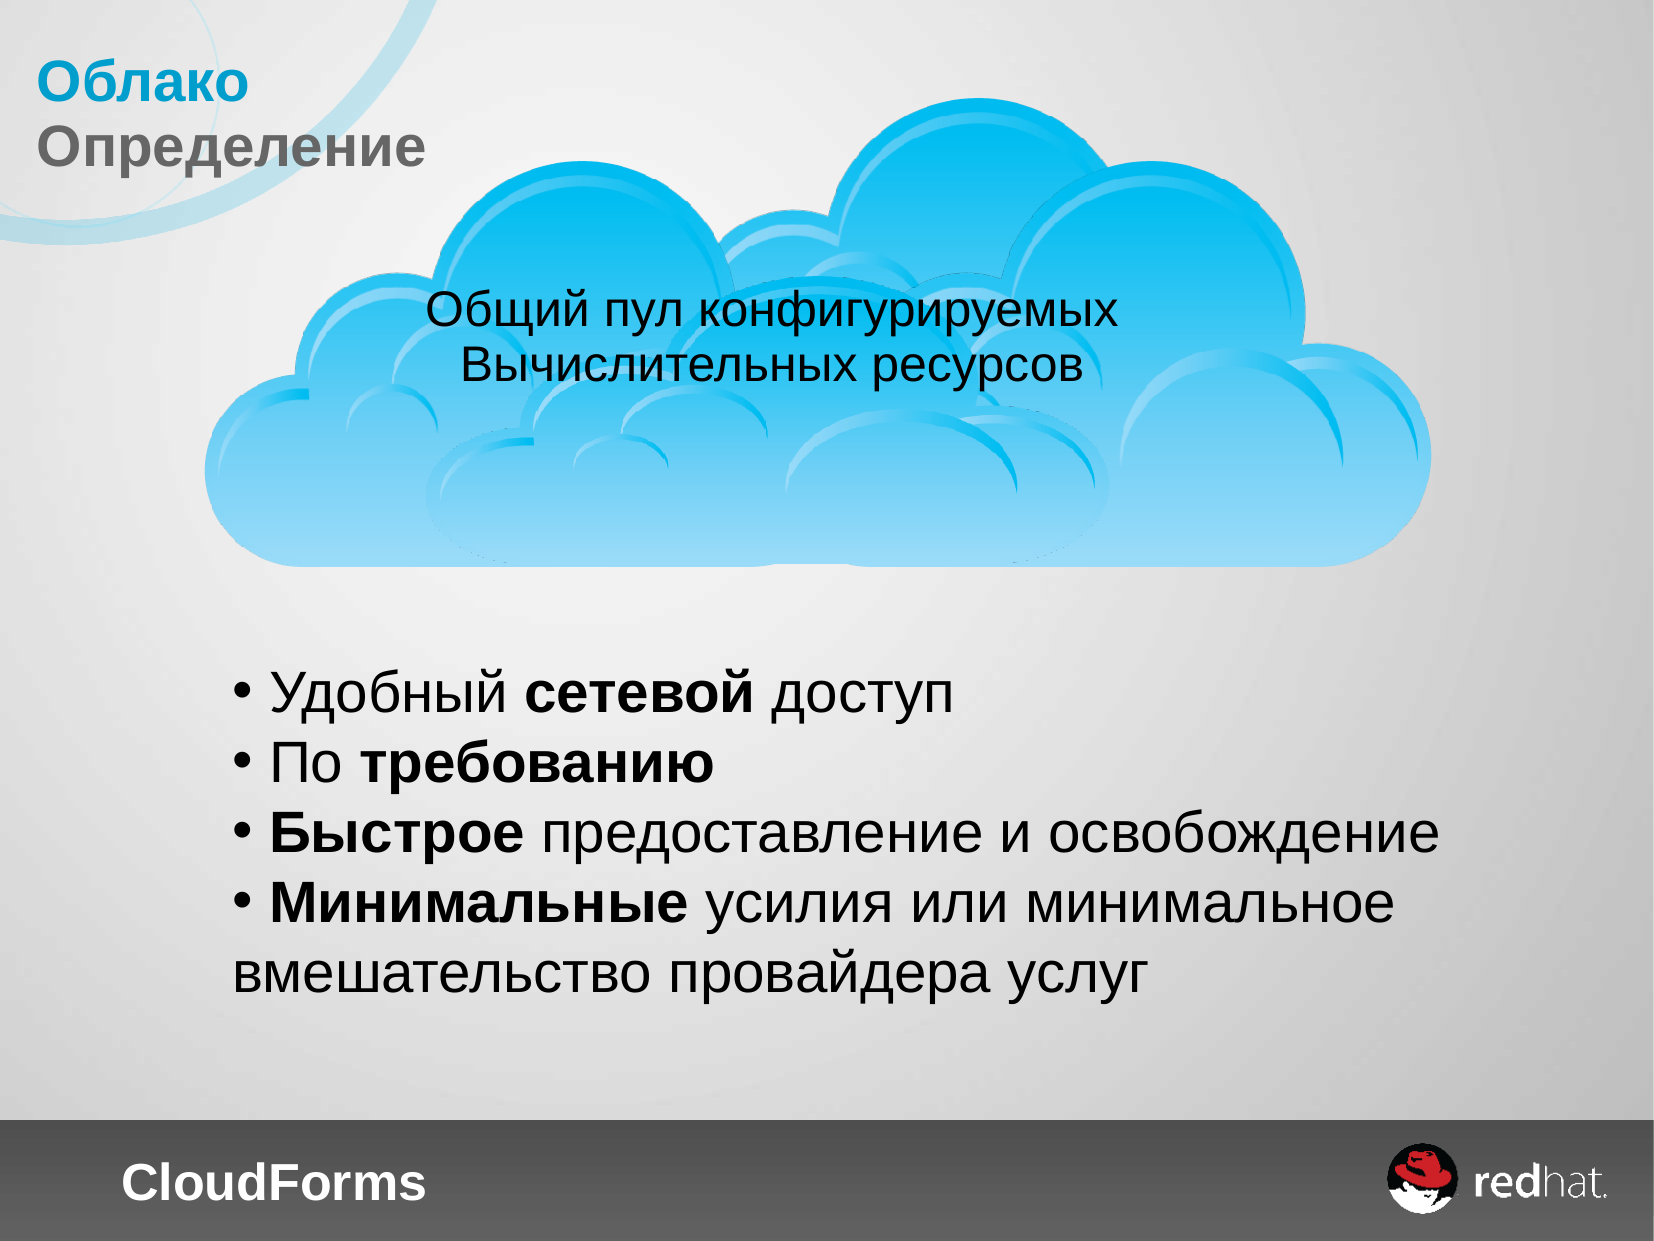

Облако
Определение
Общий пул конфигурируемых
Вычислительных ресурсов
 Удобный сетевой доступ
 По требованию
 Быстрое предоставление и освобождение
 Минимальные усилия или минимальное вмешательство провайдера услуг